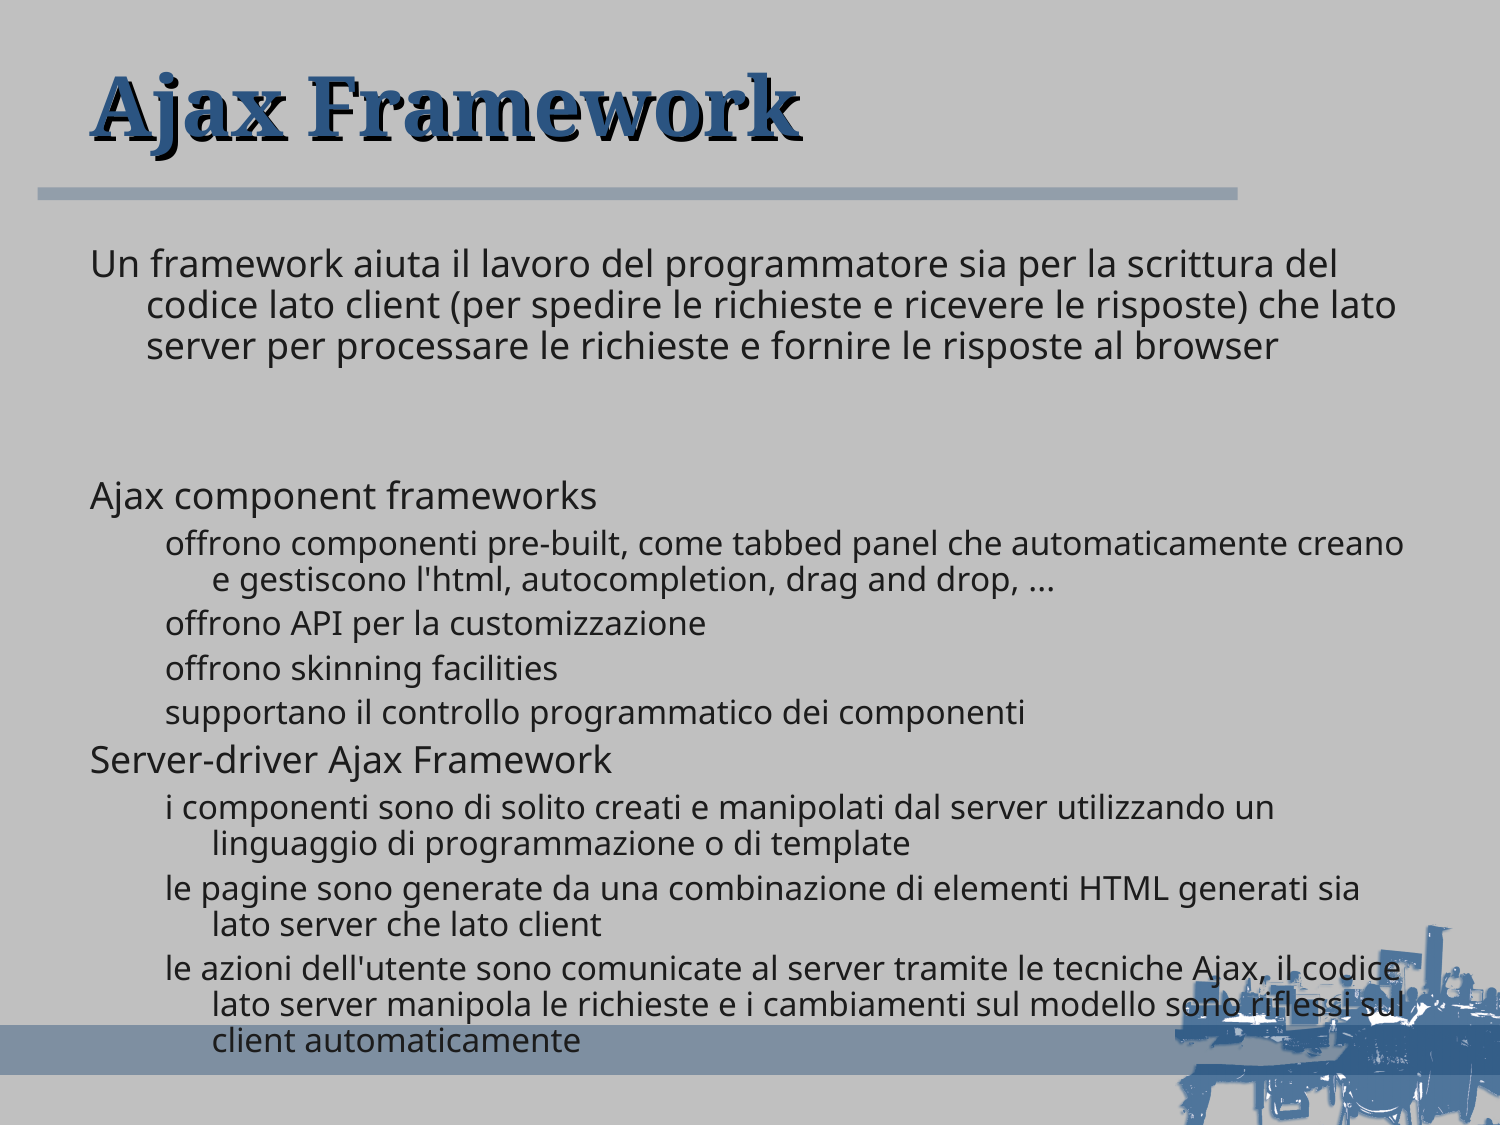

# Ajax Framework
Un framework aiuta il lavoro del programmatore sia per la scrittura del codice lato client (per spedire le richieste e ricevere le risposte) che lato server per processare le richieste e fornire le risposte al browser
Ajax component frameworks
offrono componenti pre-built, come tabbed panel che automaticamente creano e gestiscono l'html, autocompletion, drag and drop, ...
offrono API per la customizzazione
offrono skinning facilities
supportano il controllo programmatico dei componenti
Server-driver Ajax Framework
i componenti sono di solito creati e manipolati dal server utilizzando un linguaggio di programmazione o di template
le pagine sono generate da una combinazione di elementi HTML generati sia lato server che lato client
le azioni dell'utente sono comunicate al server tramite le tecniche Ajax, il codice lato server manipola le richieste e i cambiamenti sul modello sono riflessi sul client automaticamente